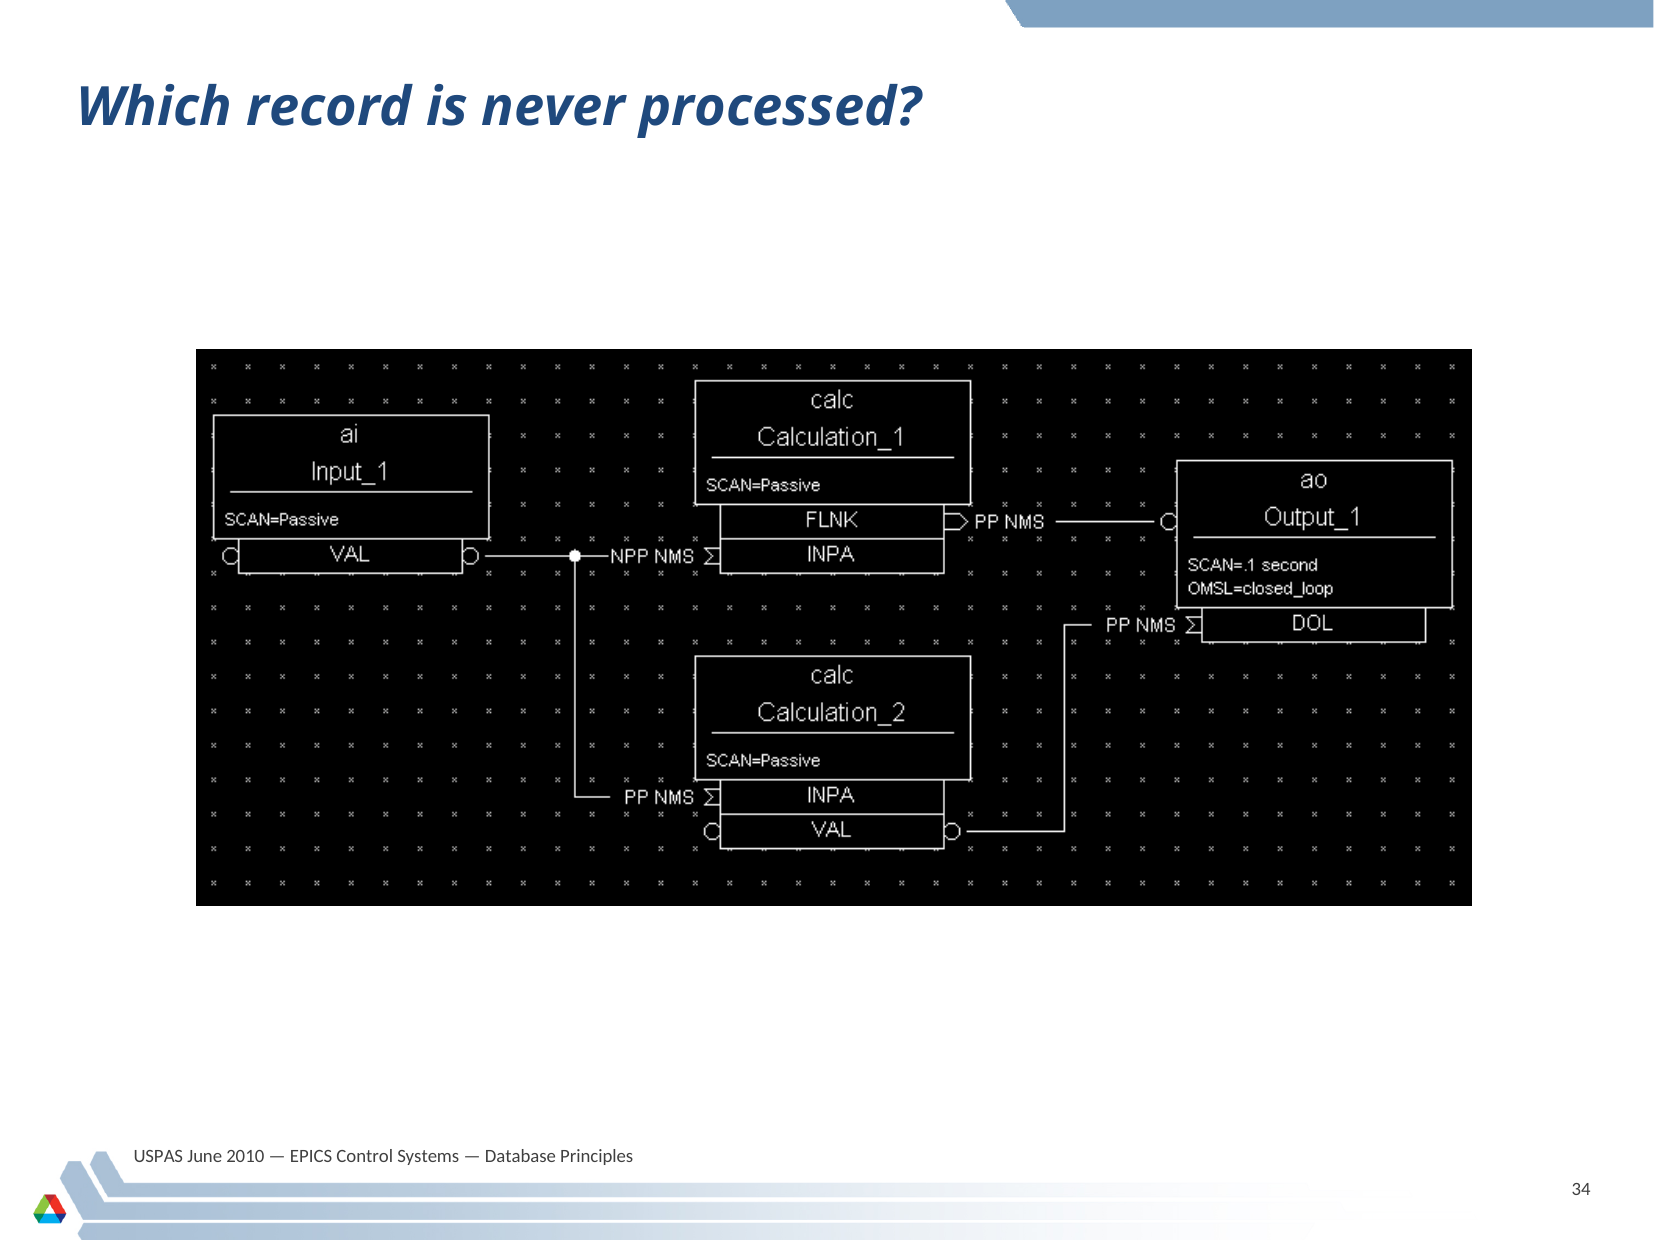

# Which record is never processed?
USPAS June 2010 — EPICS Control Systems — Database Principles
34